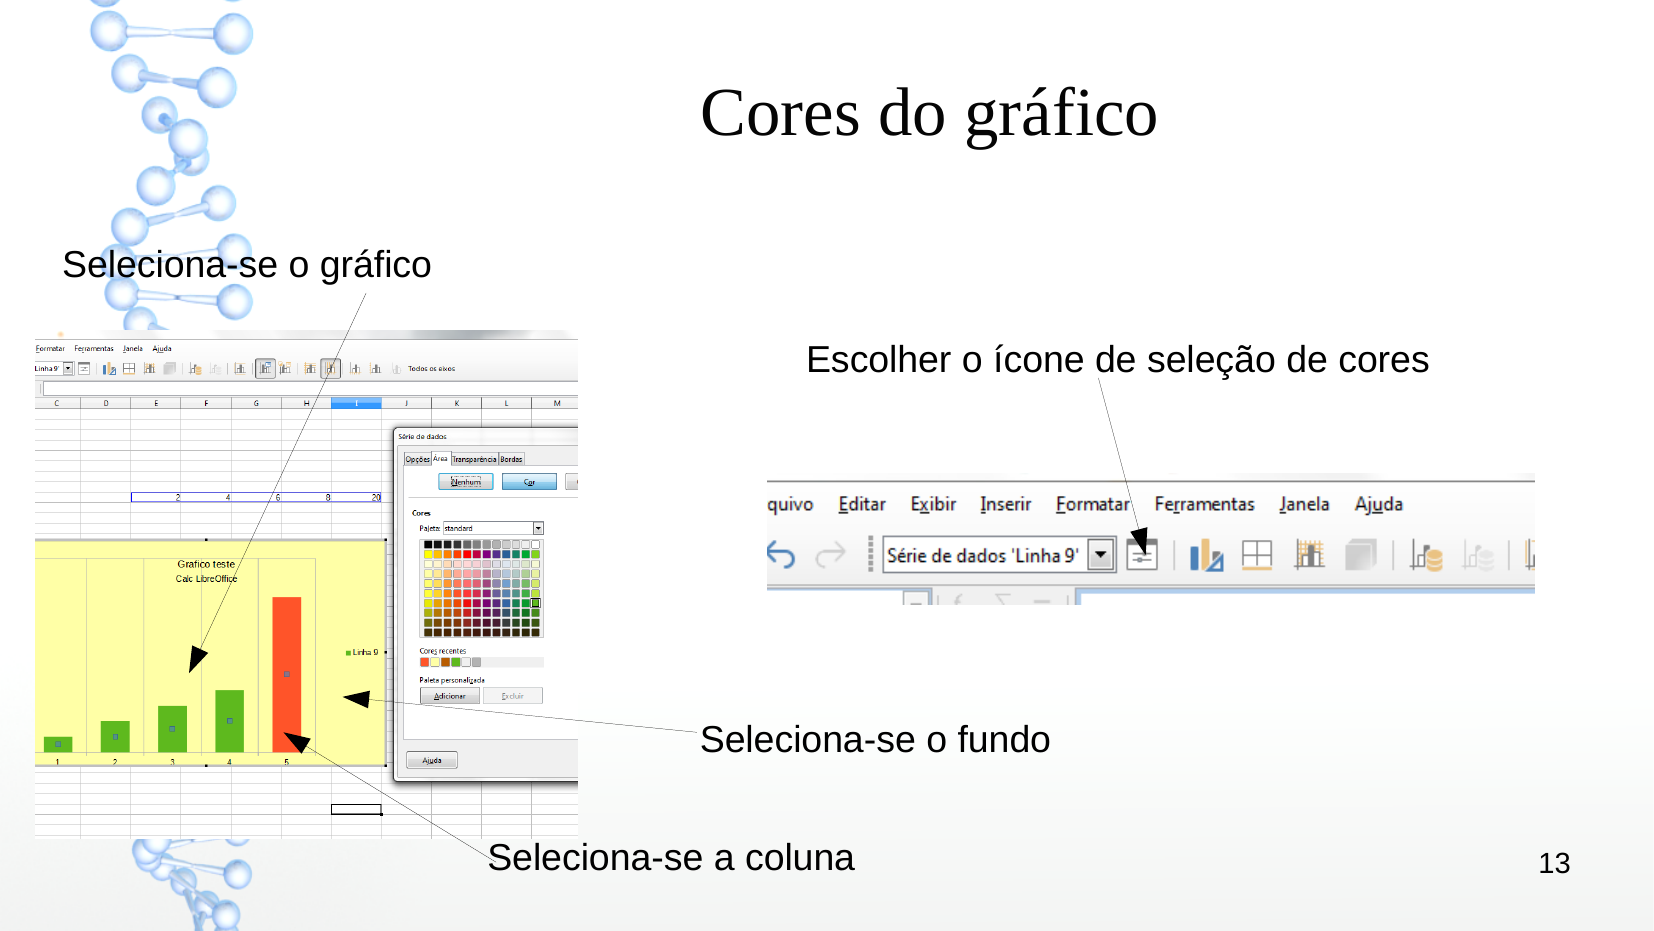

# Cores do gráfico
Seleciona-se o gráfico
Escolher o ícone de seleção de cores
Seleciona-se o fundo
Seleciona-se a coluna
13